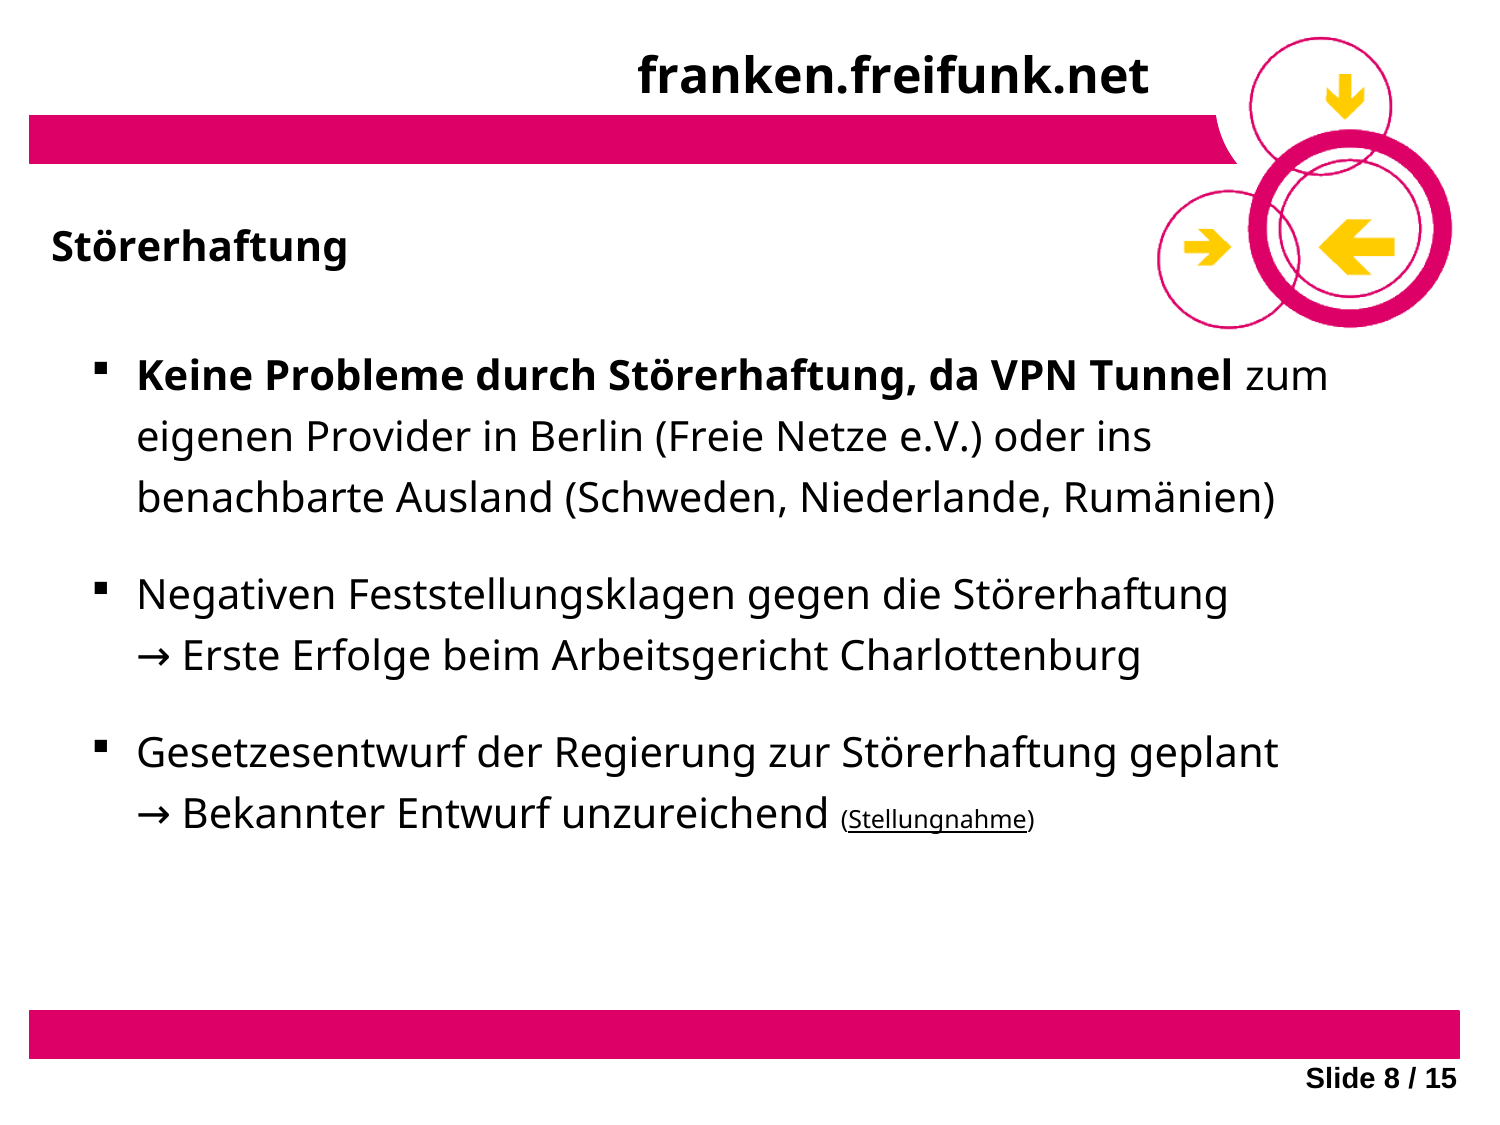

Störerhaftung
Keine Probleme durch Störerhaftung, da VPN Tunnel zum eigenen Provider in Berlin (Freie Netze e.V.) oder ins benachbarte Ausland (Schweden, Niederlande, Rumänien)
Negativen Feststellungsklagen gegen die Störerhaftung
→ Erste Erfolge beim Arbeitsgericht Charlottenburg
Gesetzesentwurf der Regierung zur Störerhaftung geplant
→ Bekannter Entwurf unzureichend (Stellungnahme)
8